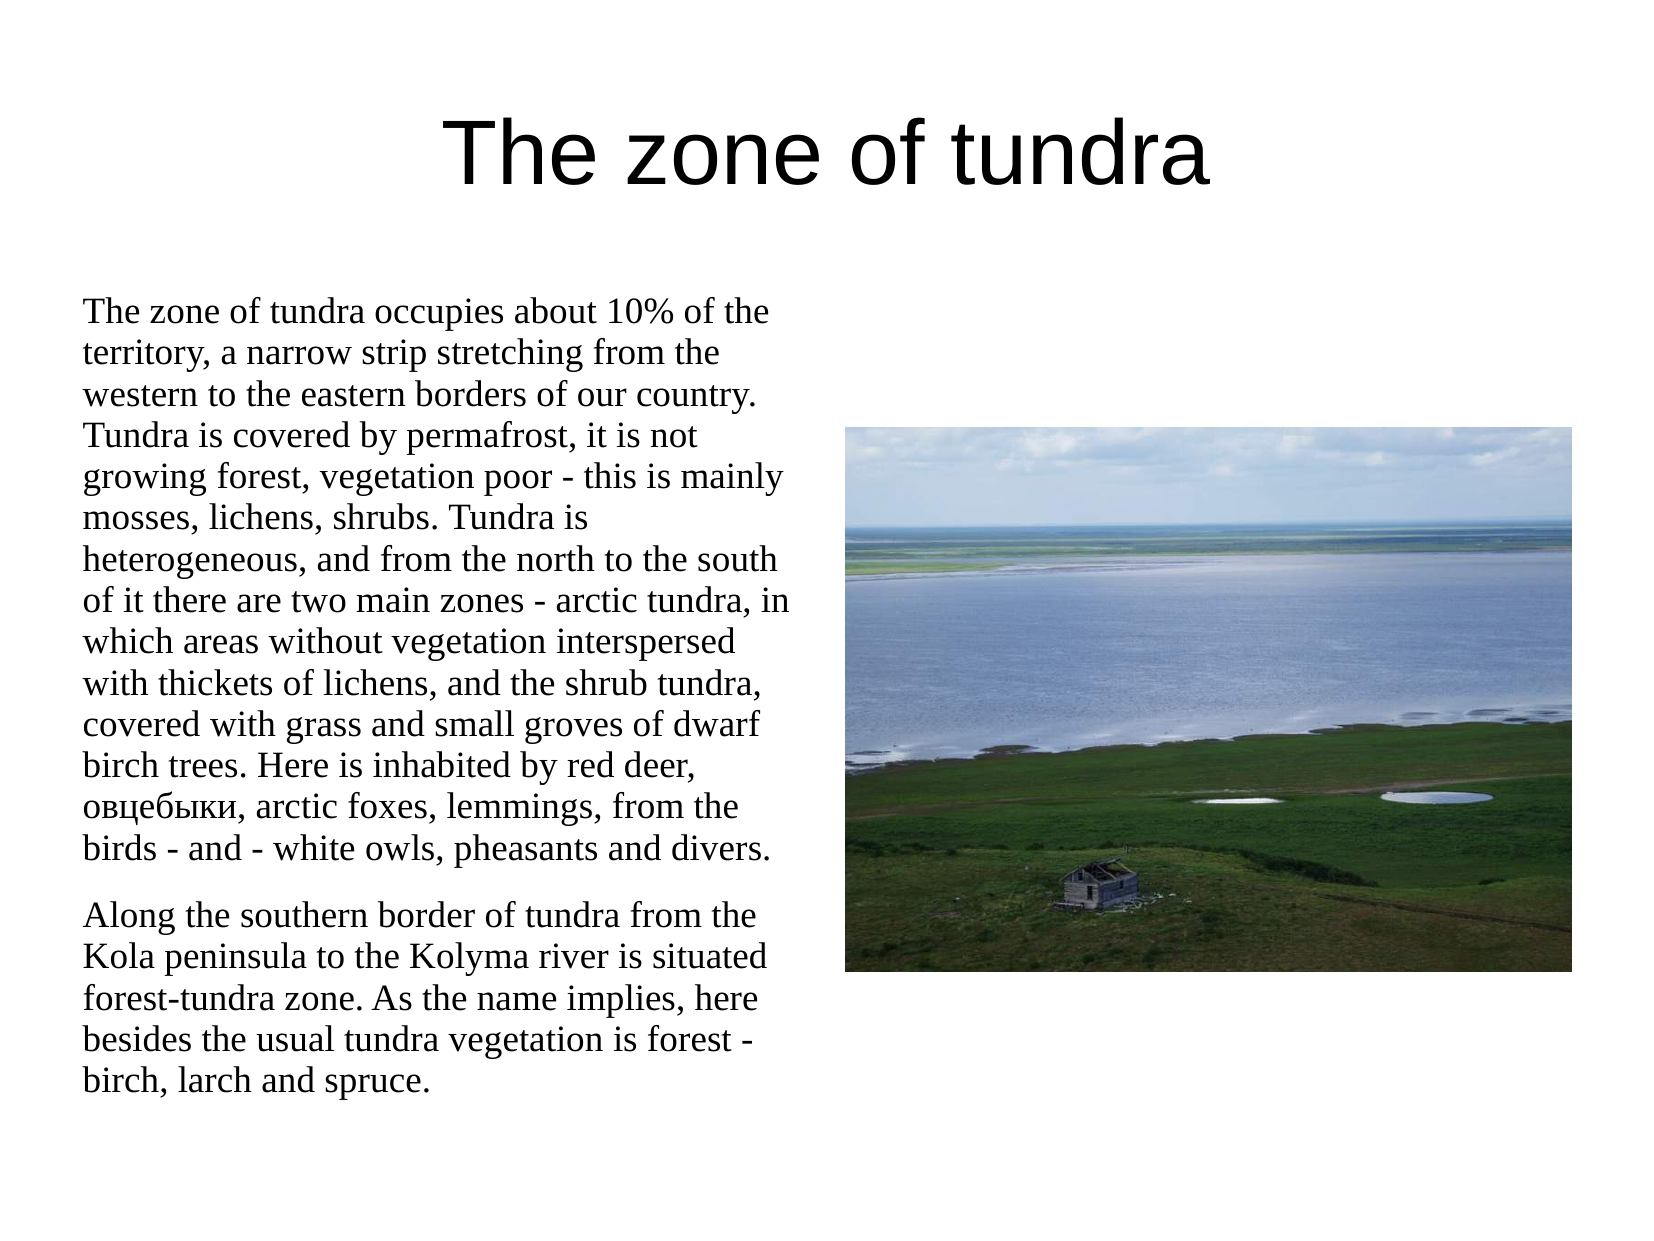

# The zone of tundra
The zone of tundra occupies about 10% of the territory, a narrow strip stretching from the western to the eastern borders of our country. Tundra is covered by permafrost, it is not growing forest, vegetation poor - this is mainly mosses, lichens, shrubs. Tundra is heterogeneous, and from the north to the south of it there are two main zones - arctic tundra, in which areas without vegetation interspersed with thickets of lichens, and the shrub tundra, covered with grass and small groves of dwarf birch trees. Here is inhabited by red deer, овцебыки, arctic foxes, lemmings, from the birds - and - white owls, pheasants and divers.
Along the southern border of tundra from the Kola peninsula to the Kolyma river is situated forest-tundra zone. As the name implies, here besides the usual tundra vegetation is forest - birch, larch and spruce.